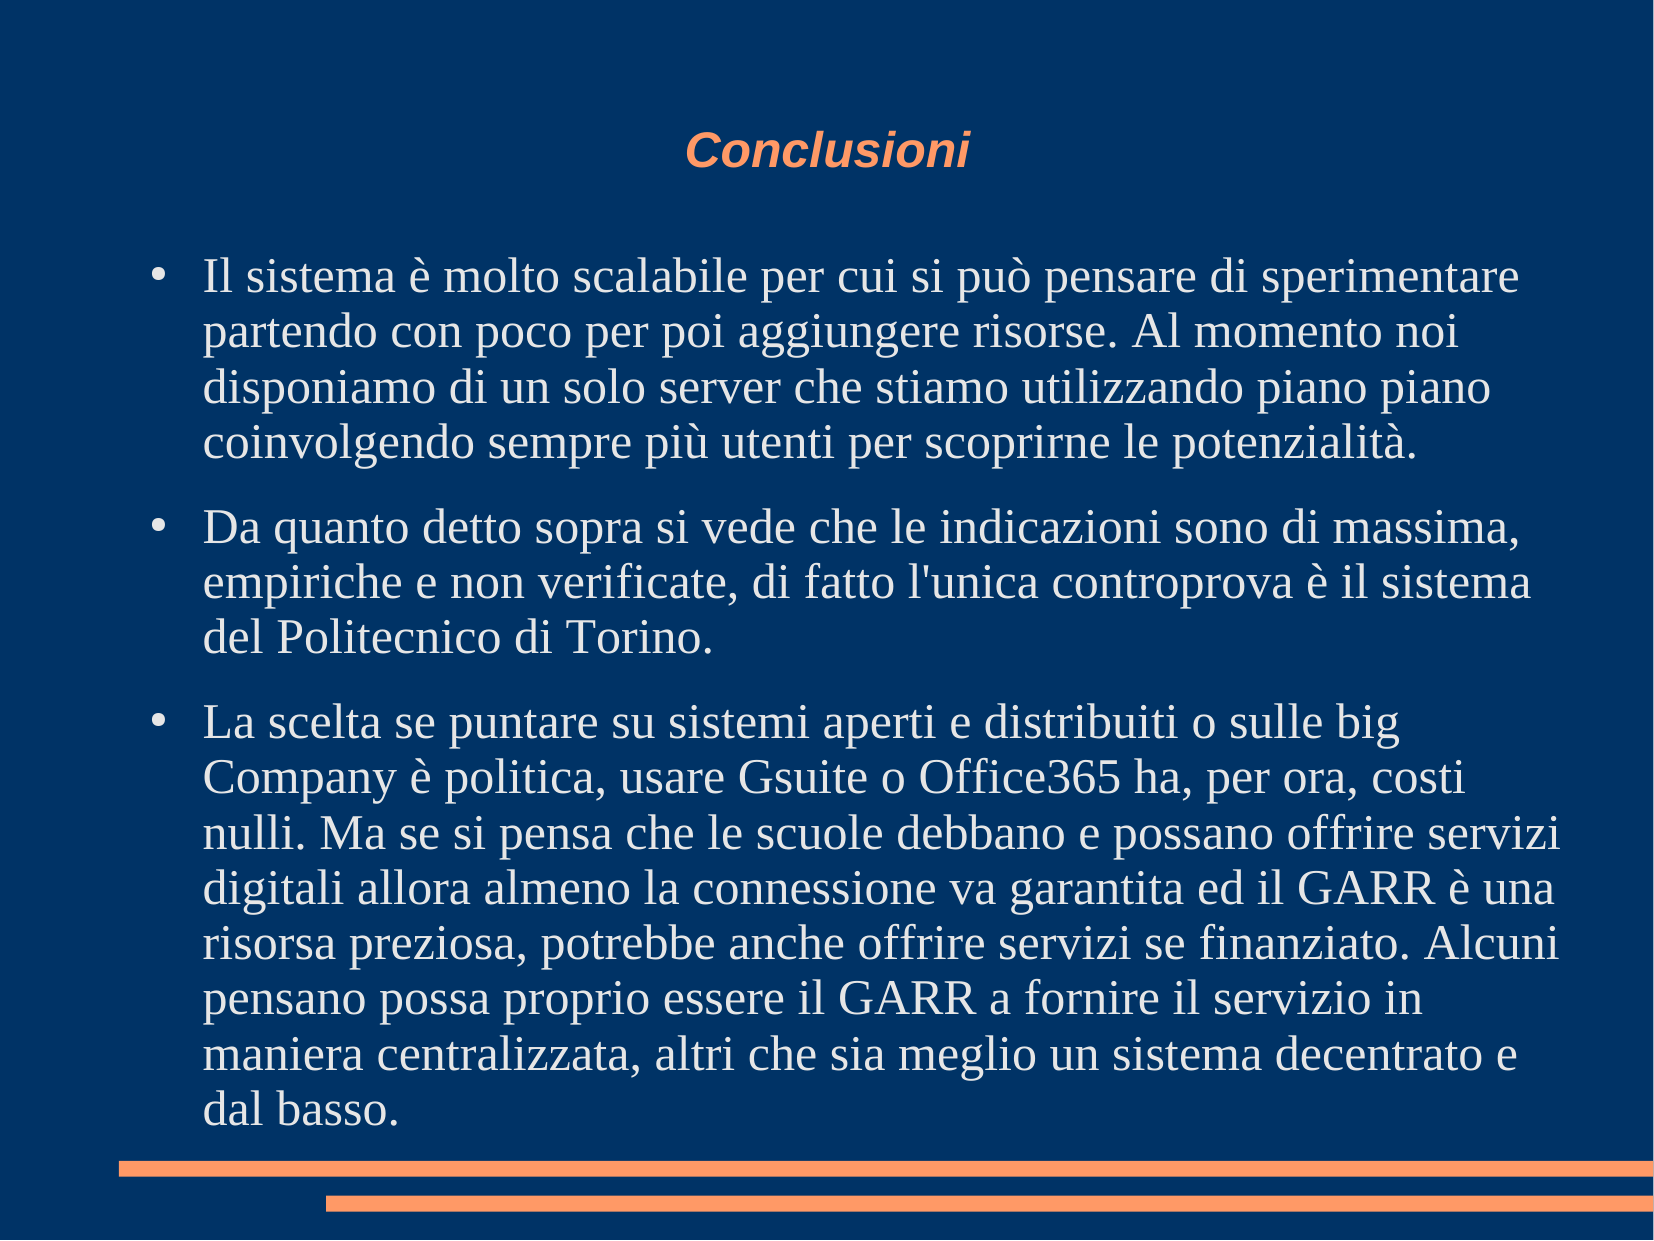

# Conclusioni
Il sistema è molto scalabile per cui si può pensare di sperimentare partendo con poco per poi aggiungere risorse. Al momento noi disponiamo di un solo server che stiamo utilizzando piano piano coinvolgendo sempre più utenti per scoprirne le potenzialità.
Da quanto detto sopra si vede che le indicazioni sono di massima, empiriche e non verificate, di fatto l'unica controprova è il sistema del Politecnico di Torino.
La scelta se puntare su sistemi aperti e distribuiti o sulle big Company è politica, usare Gsuite o Office365 ha, per ora, costi nulli. Ma se si pensa che le scuole debbano e possano offrire servizi digitali allora almeno la connessione va garantita ed il GARR è una risorsa preziosa, potrebbe anche offrire servizi se finanziato. Alcuni pensano possa proprio essere il GARR a fornire il servizio in maniera centralizzata, altri che sia meglio un sistema decentrato e dal basso.